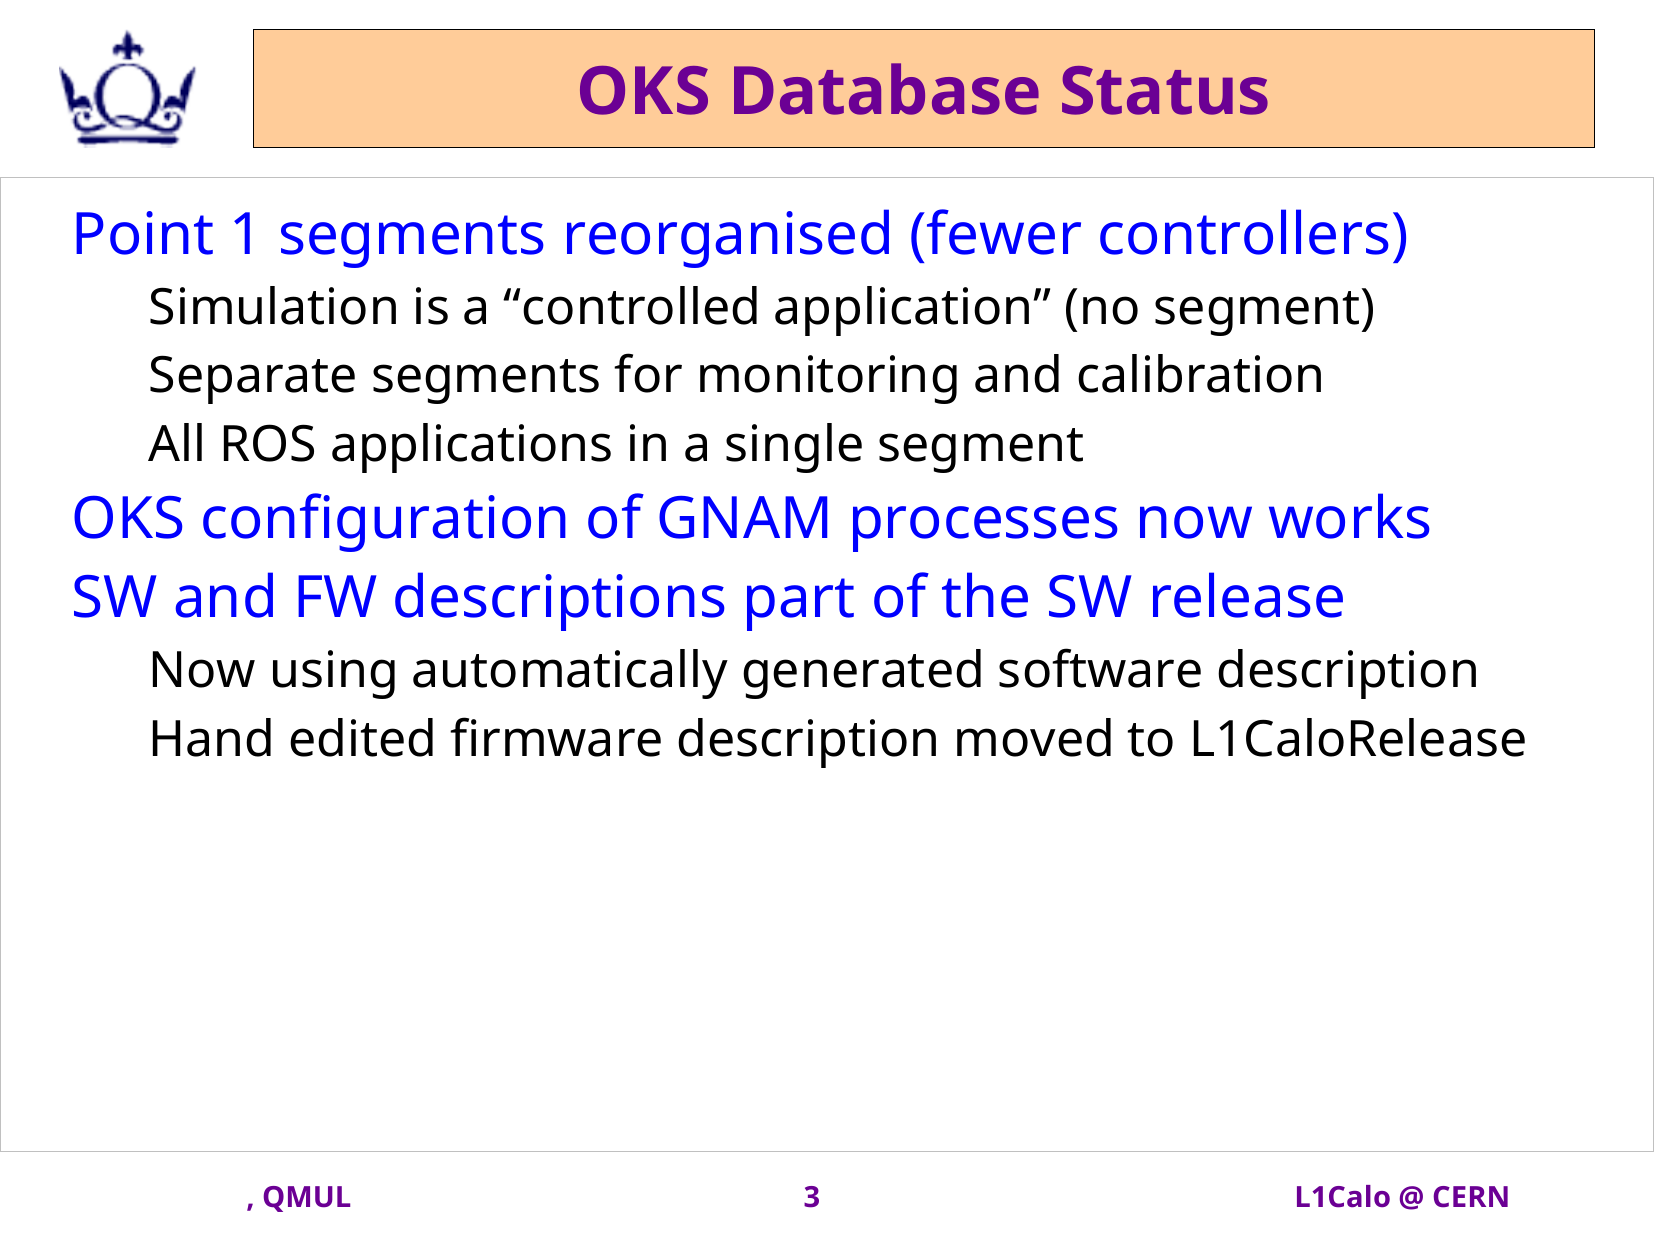

# OKS Database Status
Point 1 segments reorganised (fewer controllers)
Simulation is a “controlled application” (no segment)
Separate segments for monitoring and calibration
All ROS applications in a single segment
OKS configuration of GNAM processes now works
SW and FW descriptions part of the SW release
Now using automatically generated software description
Hand edited firmware description moved to L1CaloRelease